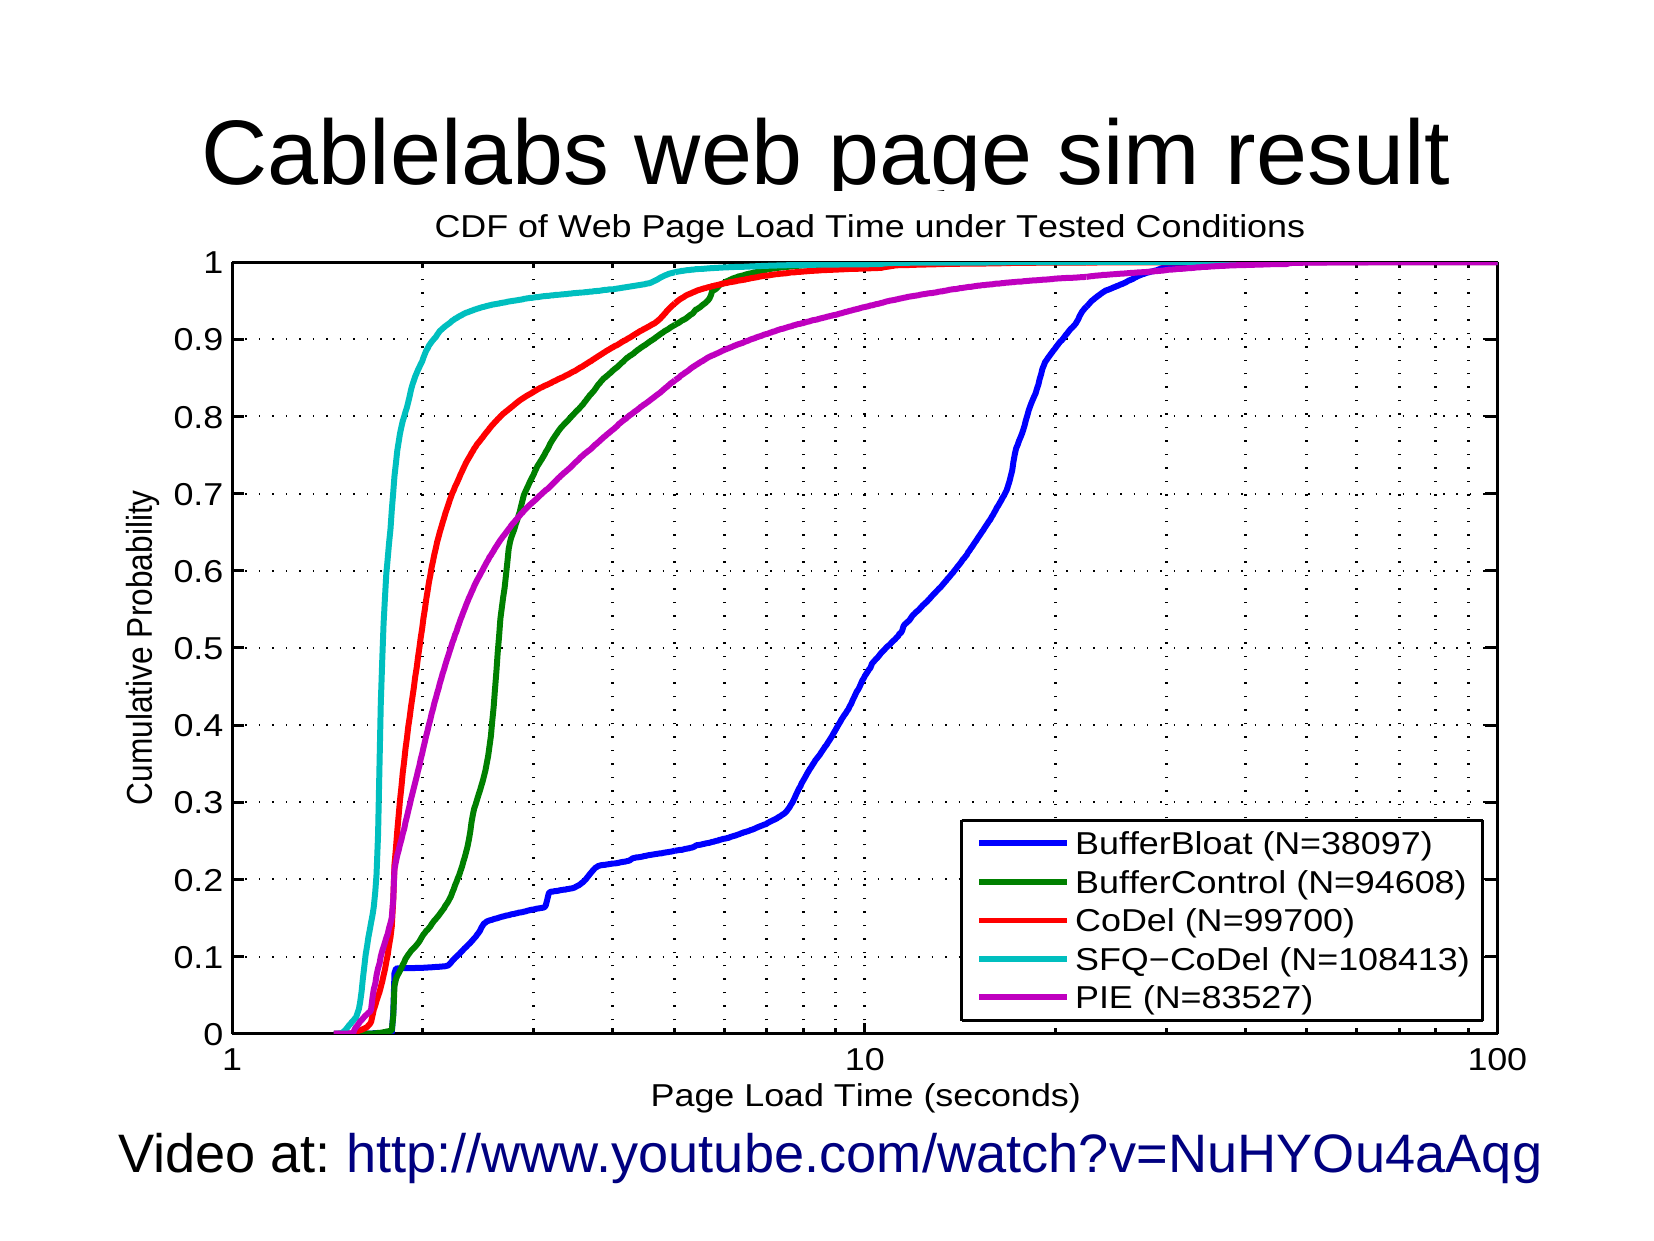

# Cablelabs web page sim result
Video at: http://www.youtube.com/watch?v=NuHYOu4aAqg